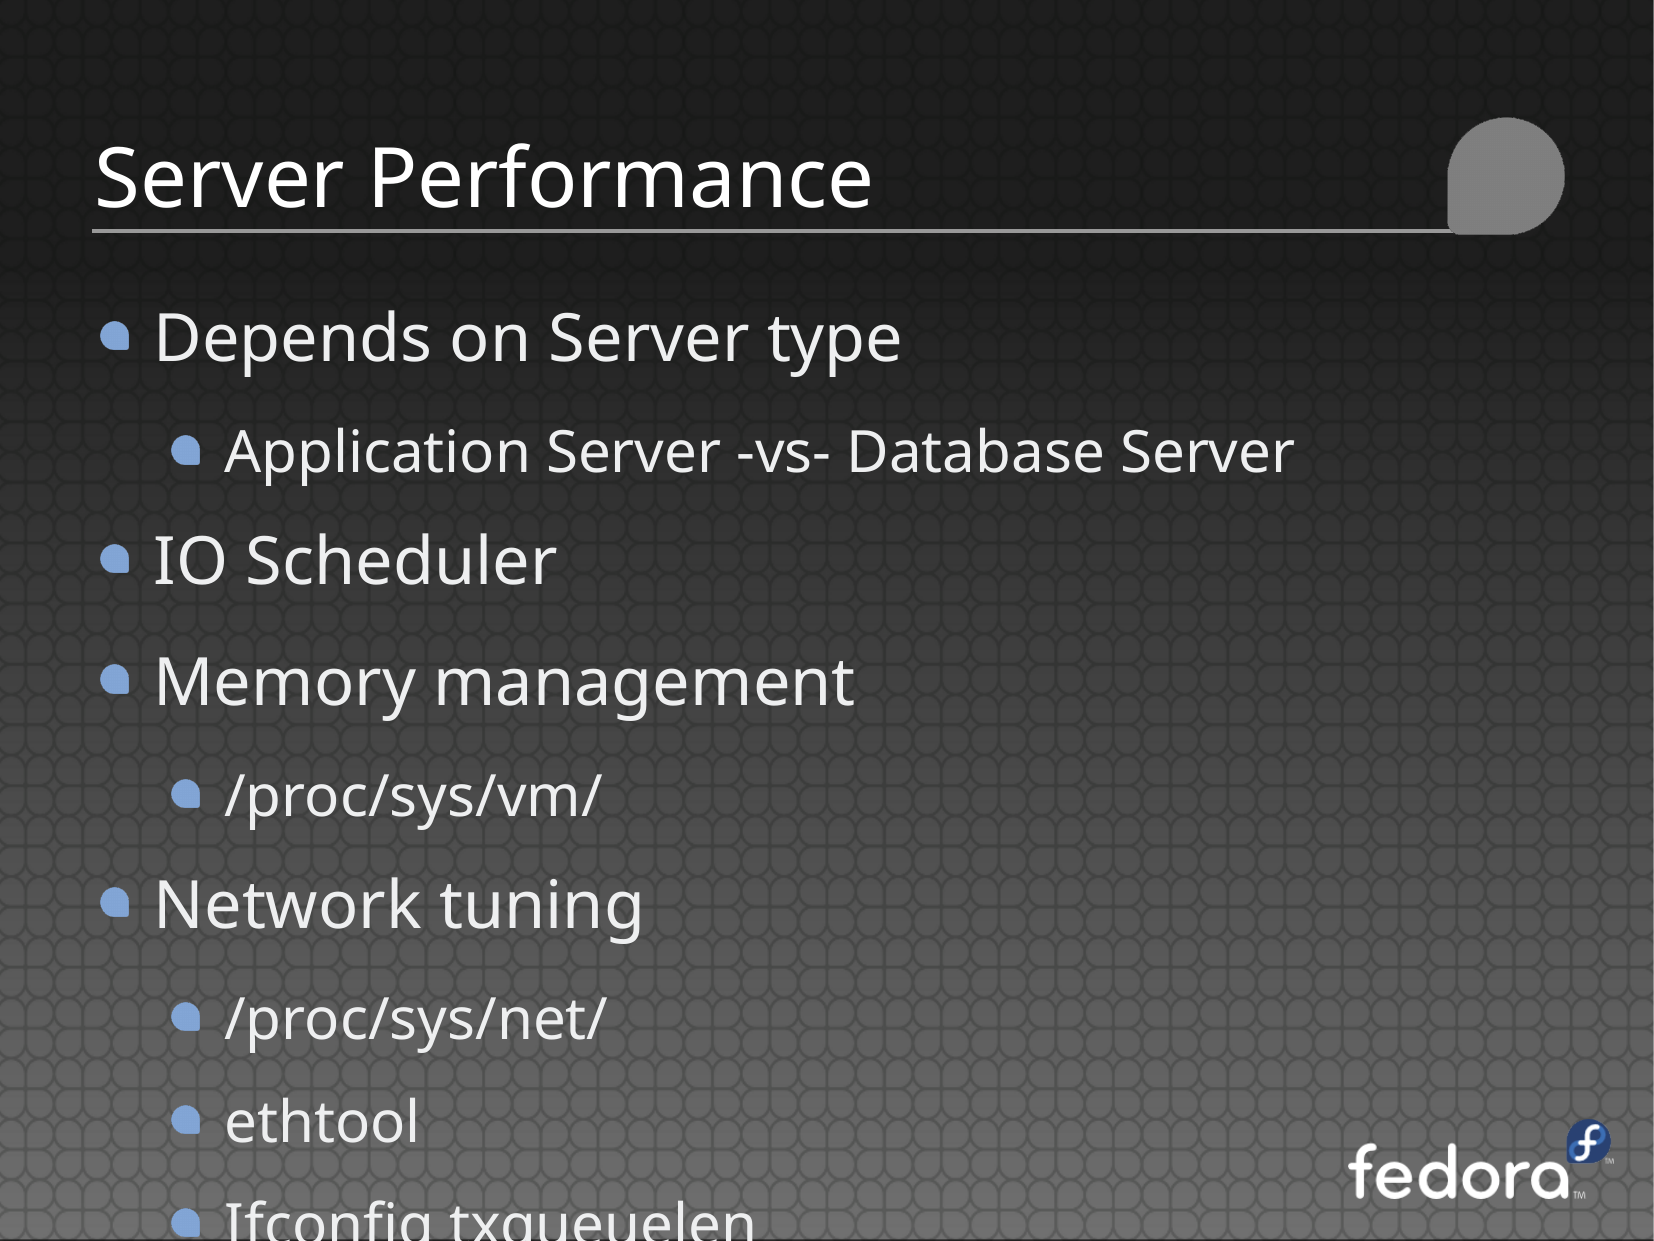

Server Performance
# Depends on Server type
Application Server -vs- Database Server
IO Scheduler
Memory management
/proc/sys/vm/
Network tuning
/proc/sys/net/
ethtool
Ifconfig txqueuelen